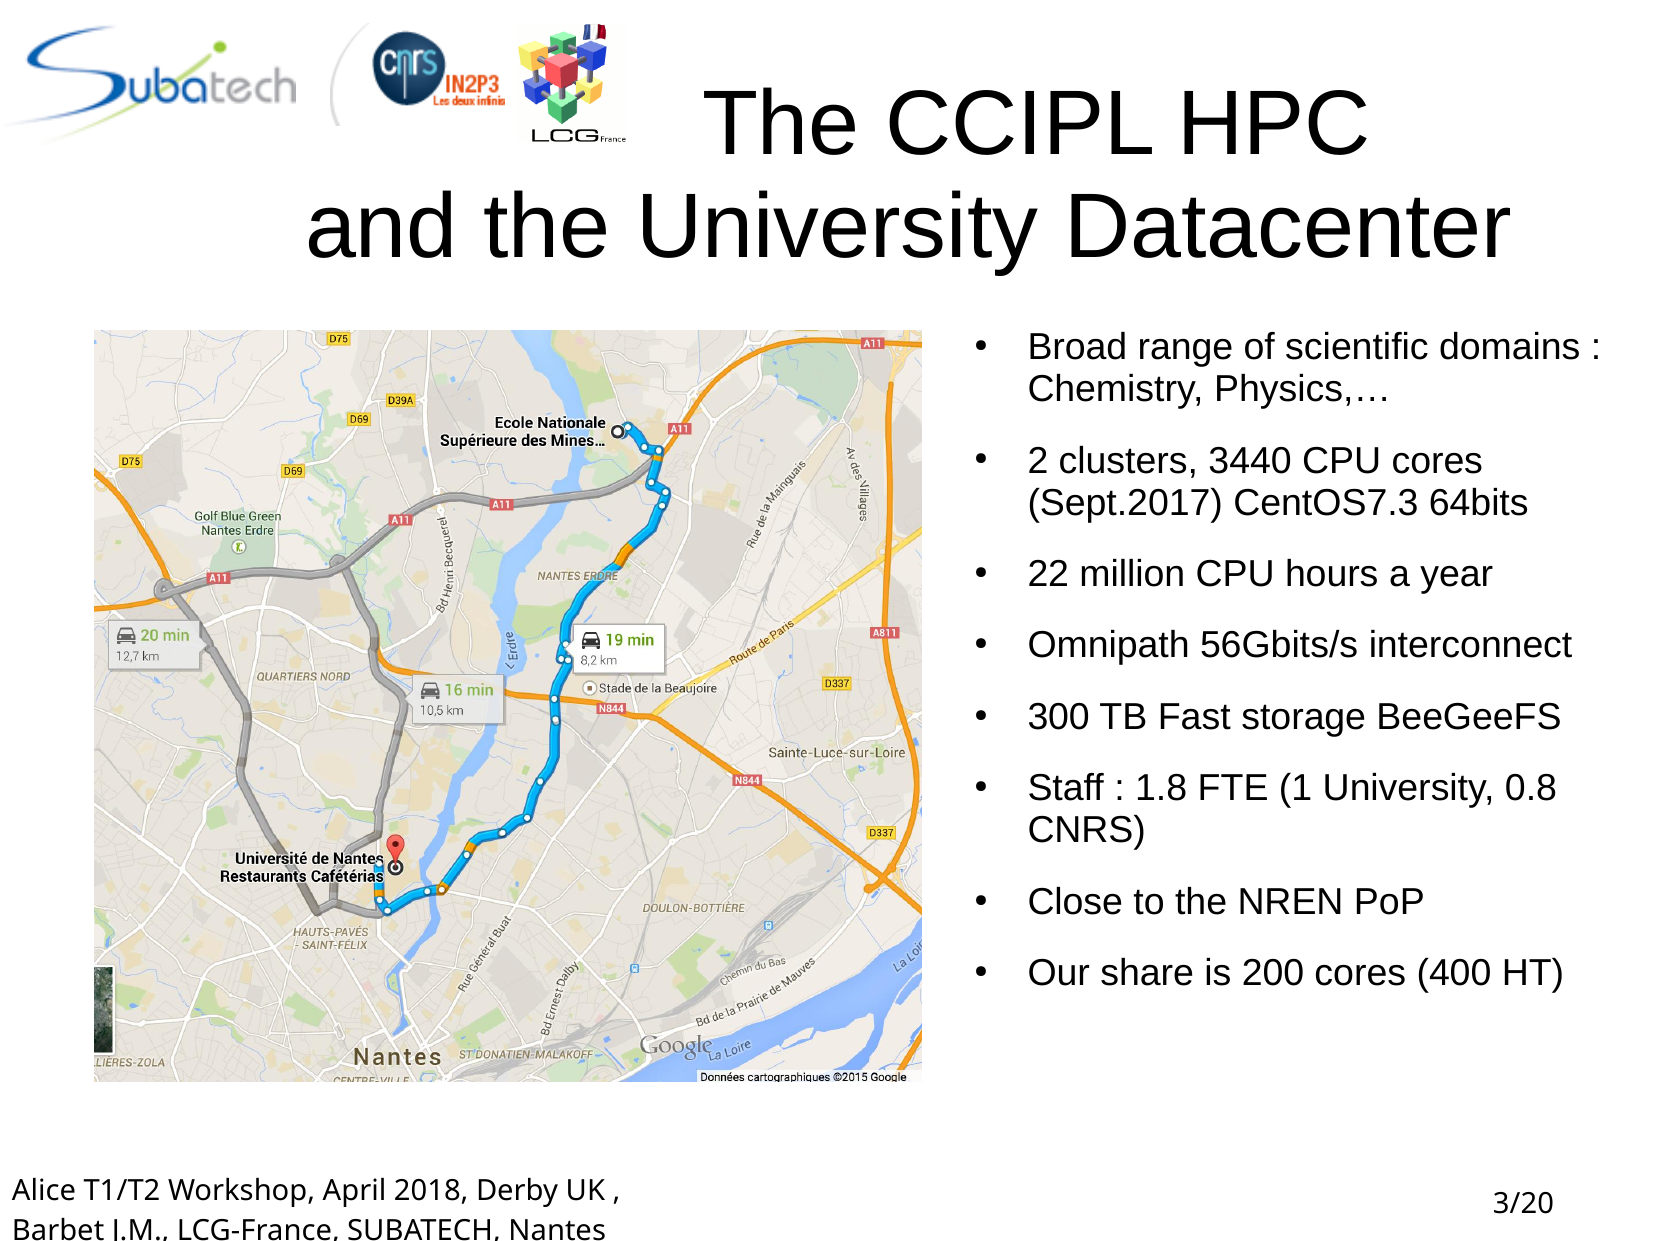

# The CCIPL HPC and the University Datacenter
Broad range of scientific domains : Chemistry, Physics,…
2 clusters, 3440 CPU cores (Sept.2017) CentOS7.3 64bits
22 million CPU hours a year
Omnipath 56Gbits/s interconnect
300 TB Fast storage BeeGeeFS
Staff : 1.8 FTE (1 University, 0.8 CNRS)
Close to the NREN PoP
Our share is 200 cores (400 HT)
3